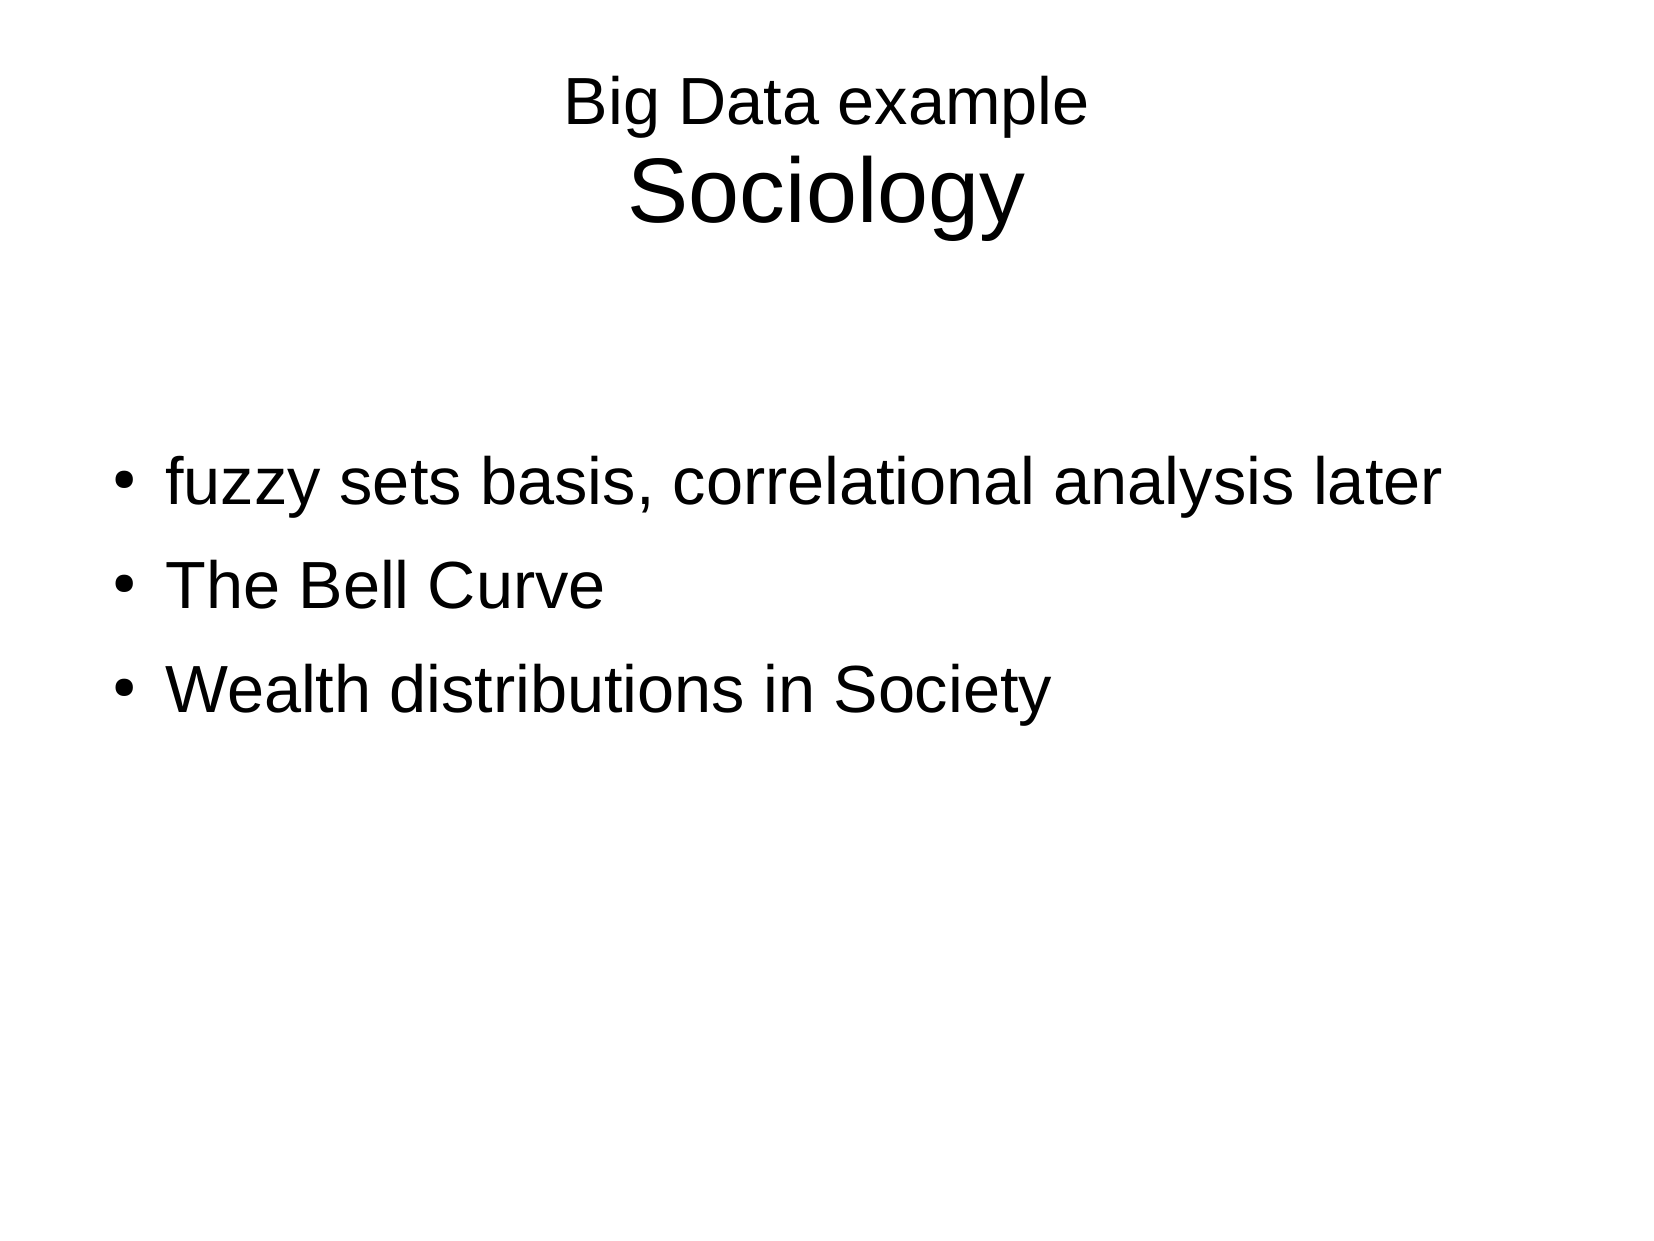

# Big Data example Sociology
fuzzy sets basis, correlational analysis later
The Bell Curve
Wealth distributions in Society